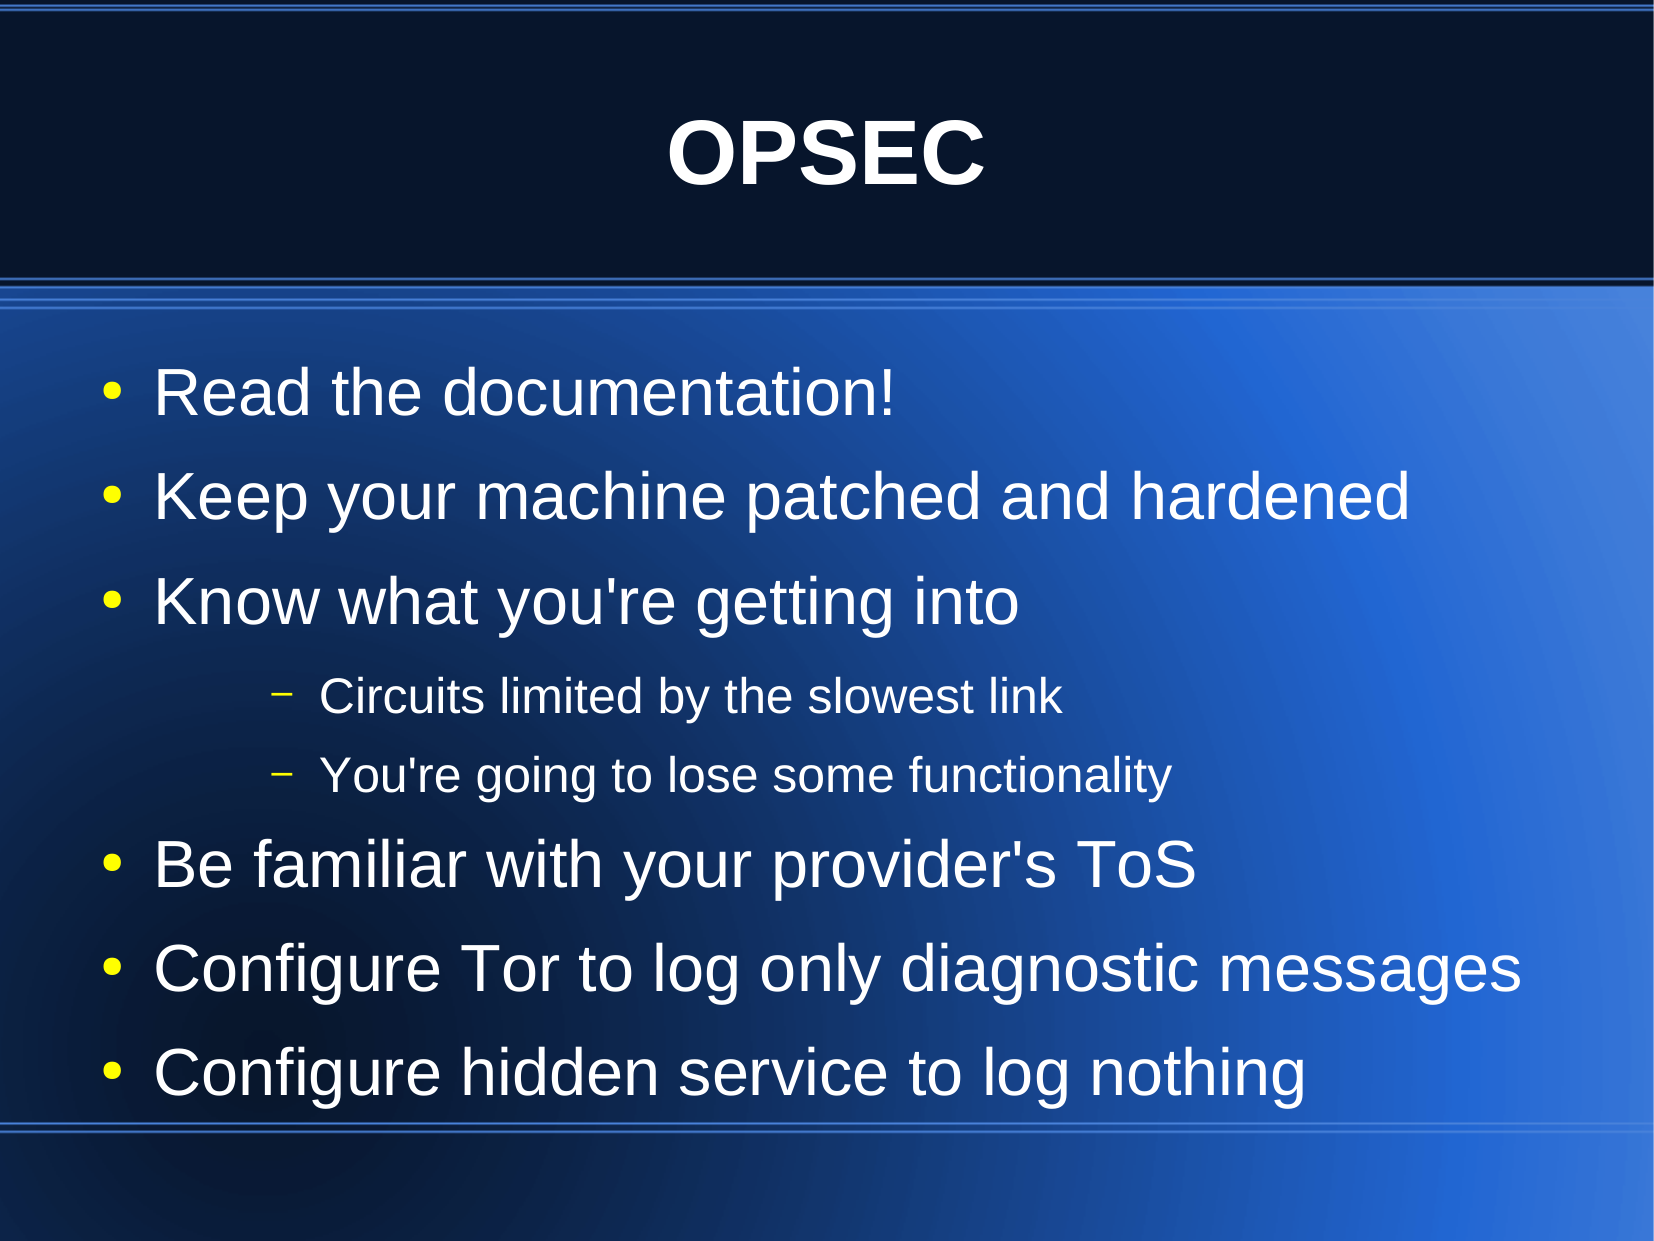

# OPSEC
Read the documentation!
Keep your machine patched and hardened
Know what you're getting into
Circuits limited by the slowest link
You're going to lose some functionality
Be familiar with your provider's ToS
Configure Tor to log only diagnostic messages
Configure hidden service to log nothing